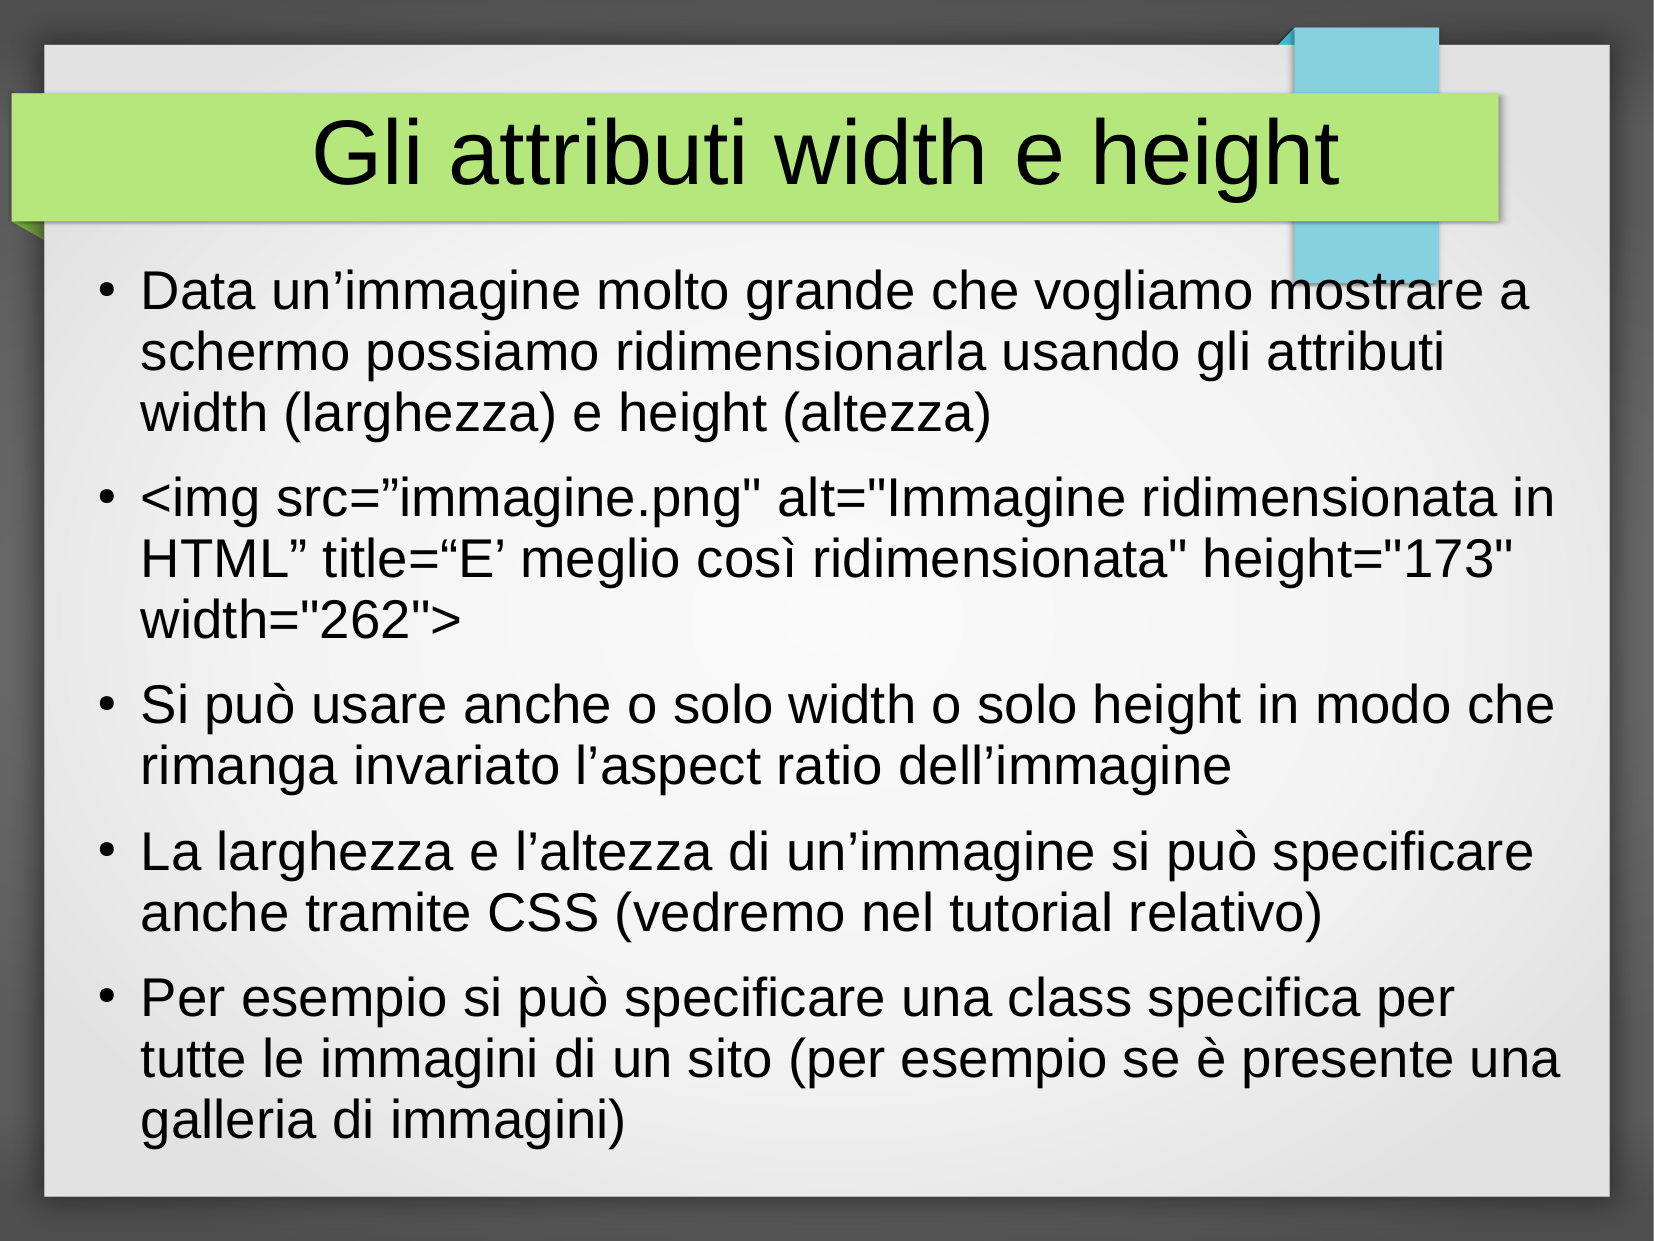

# Gli attributi width e height
Data un’immagine molto grande che vogliamo mostrare a schermo possiamo ridimensionarla usando gli attributi width (larghezza) e height (altezza)
<img src=”immagine.png" alt="Immagine ridimensionata in HTML” title=“E’ meglio così ridimensionata" height="173" width="262">
Si può usare anche o solo width o solo height in modo che rimanga invariato l’aspect ratio dell’immagine
La larghezza e l’altezza di un’immagine si può specificare anche tramite CSS (vedremo nel tutorial relativo)
Per esempio si può specificare una class specifica per tutte le immagini di un sito (per esempio se è presente una galleria di immagini)